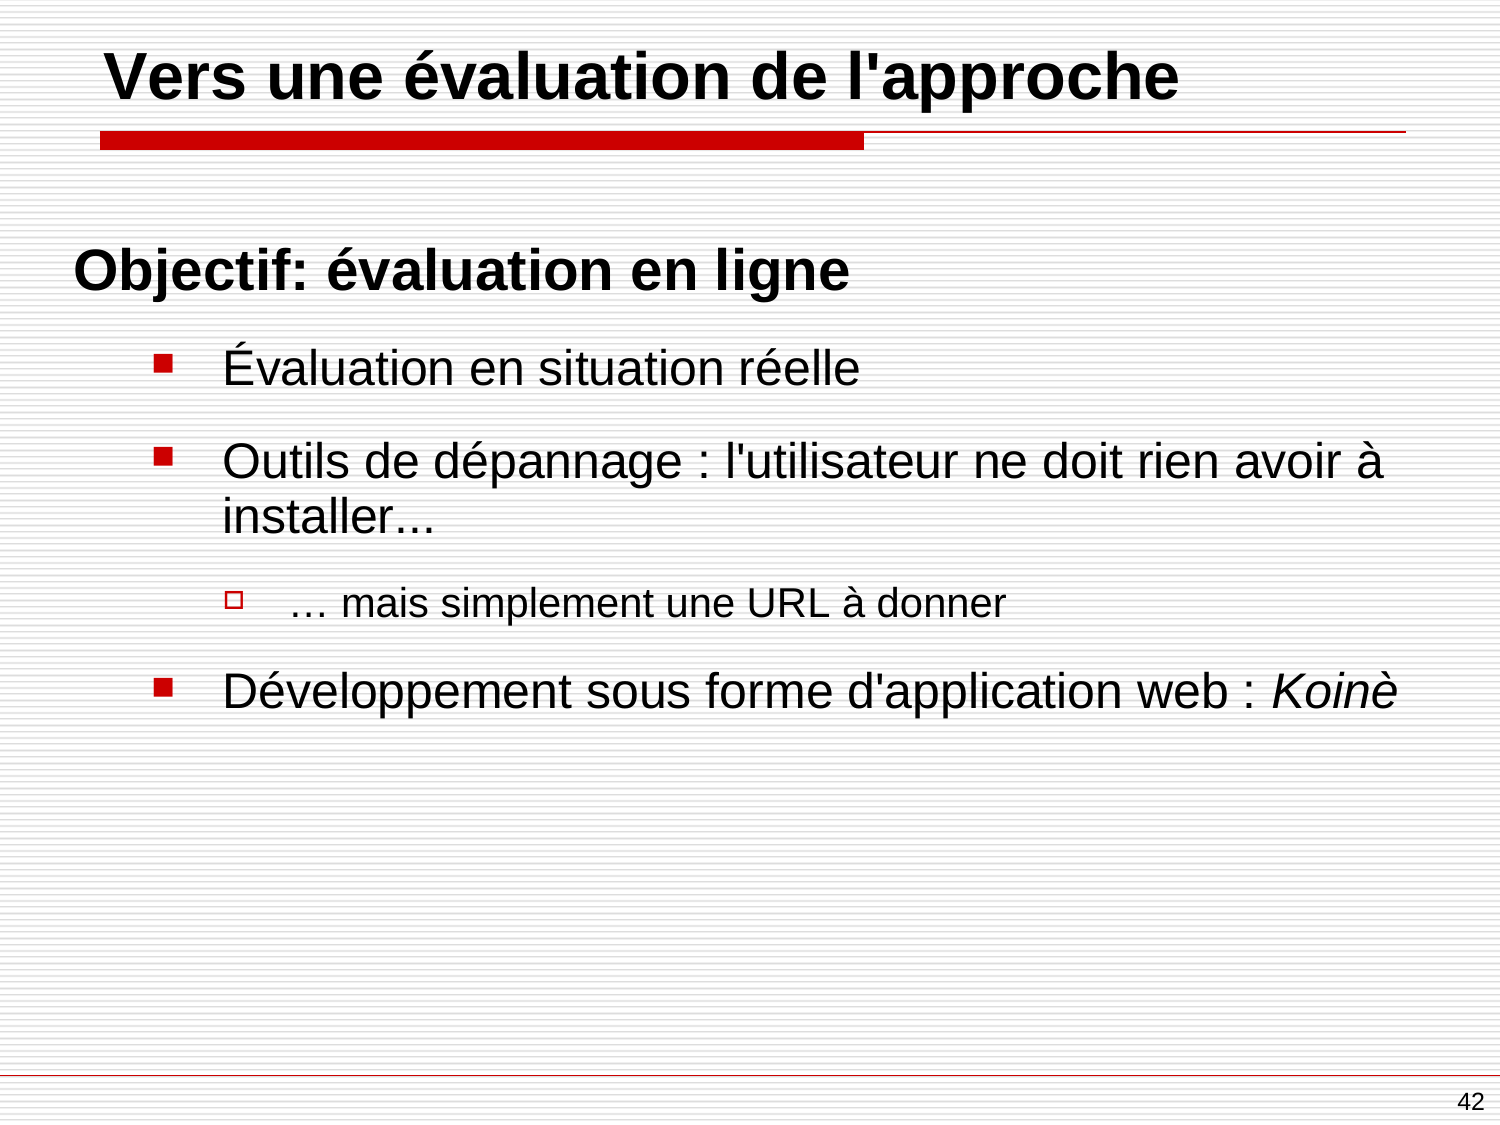

Vers une évaluation de l'approche
# Objectif: évaluation en ligne
Évaluation en situation réelle
Outils de dépannage : l'utilisateur ne doit rien avoir à installer...
… mais simplement une URL à donner
Développement sous forme d'application web : Koinè
42